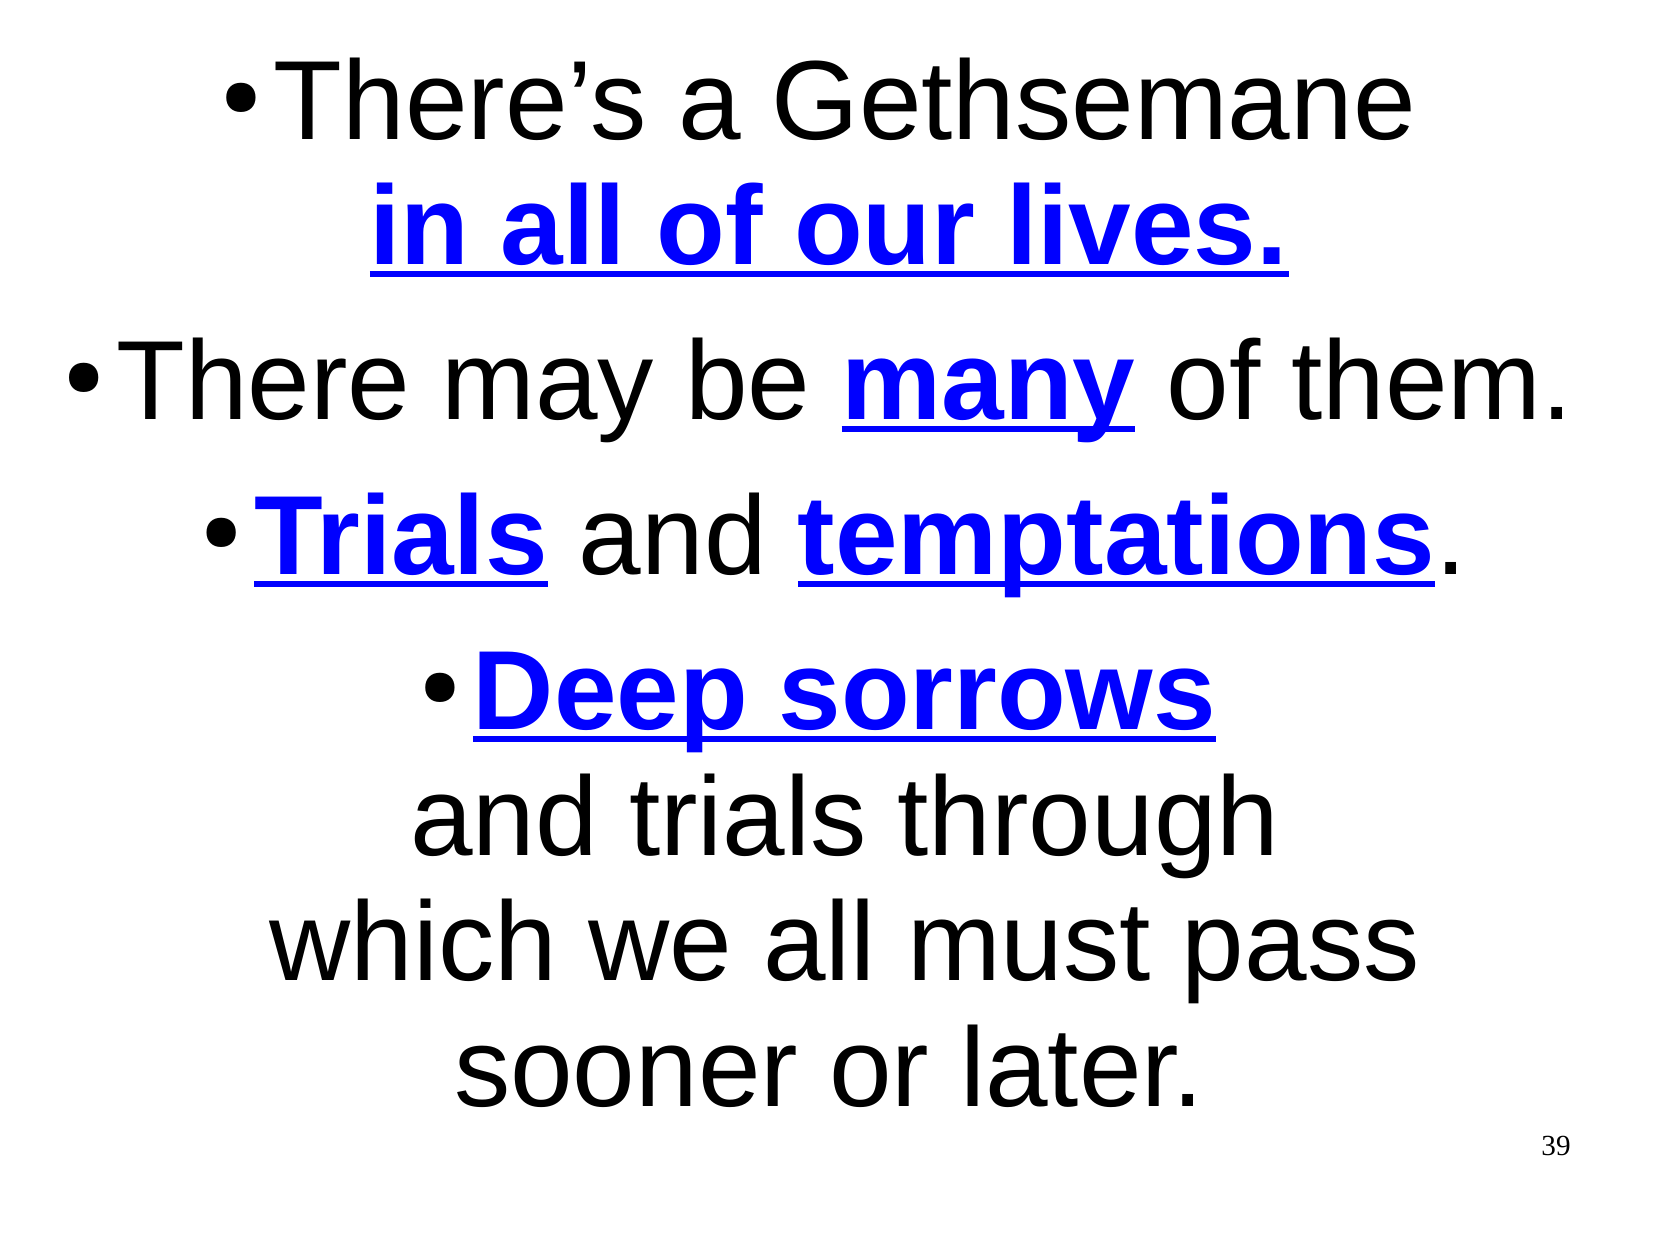

# There’s a Gethsemane in all of our lives.
There may be many of them.
Trials and temptations.
Deep sorrows
and trials through
which we all must pass
sooner or later.
39